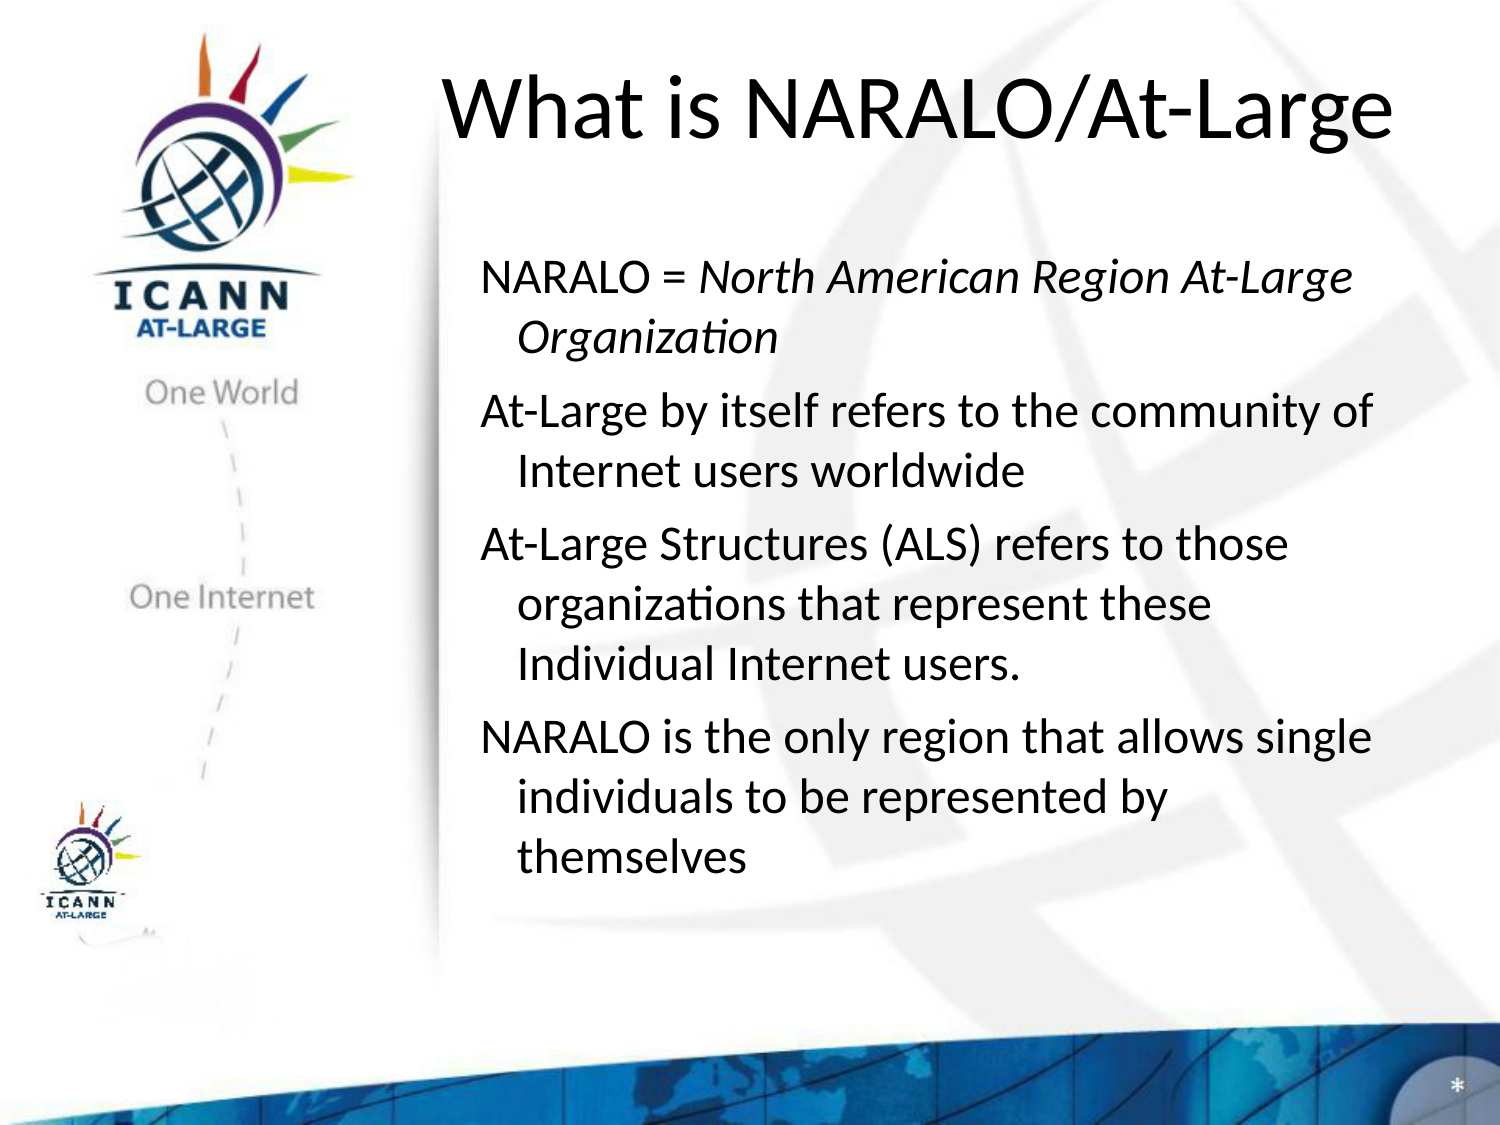

What is NARALO/At-Large
NARALO = North American Region At-Large Organization
At-Large by itself refers to the community of Internet users worldwide
At-Large Structures (ALS) refers to those organizations that represent these Individual Internet users.
NARALO is the only region that allows single individuals to be represented by themselves
#